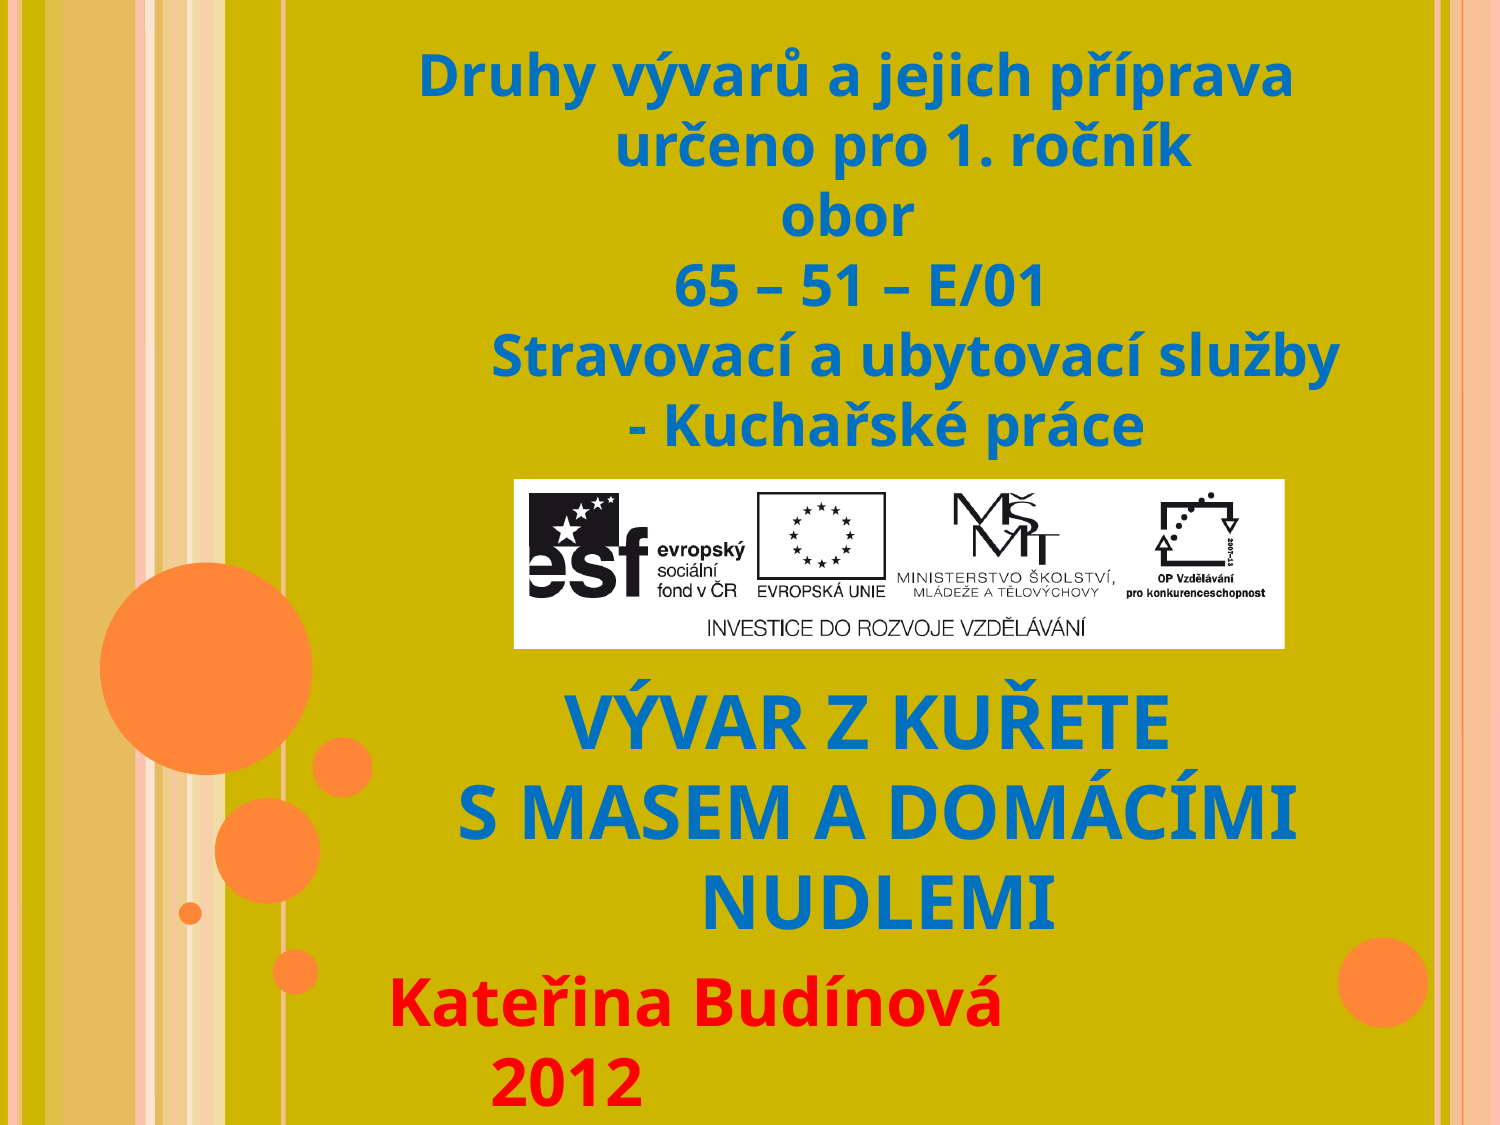

Druhy vývarů a jejich příprava
 určeno pro 1. ročník
 obor
 65 – 51 – E/01
 Stravovací a ubytovací služby
 - Kuchařské práce
# VÝVAR Z KUŘETE S MASEM A DOMÁCÍMI NUDLEMI
Kateřina Budínová 2012